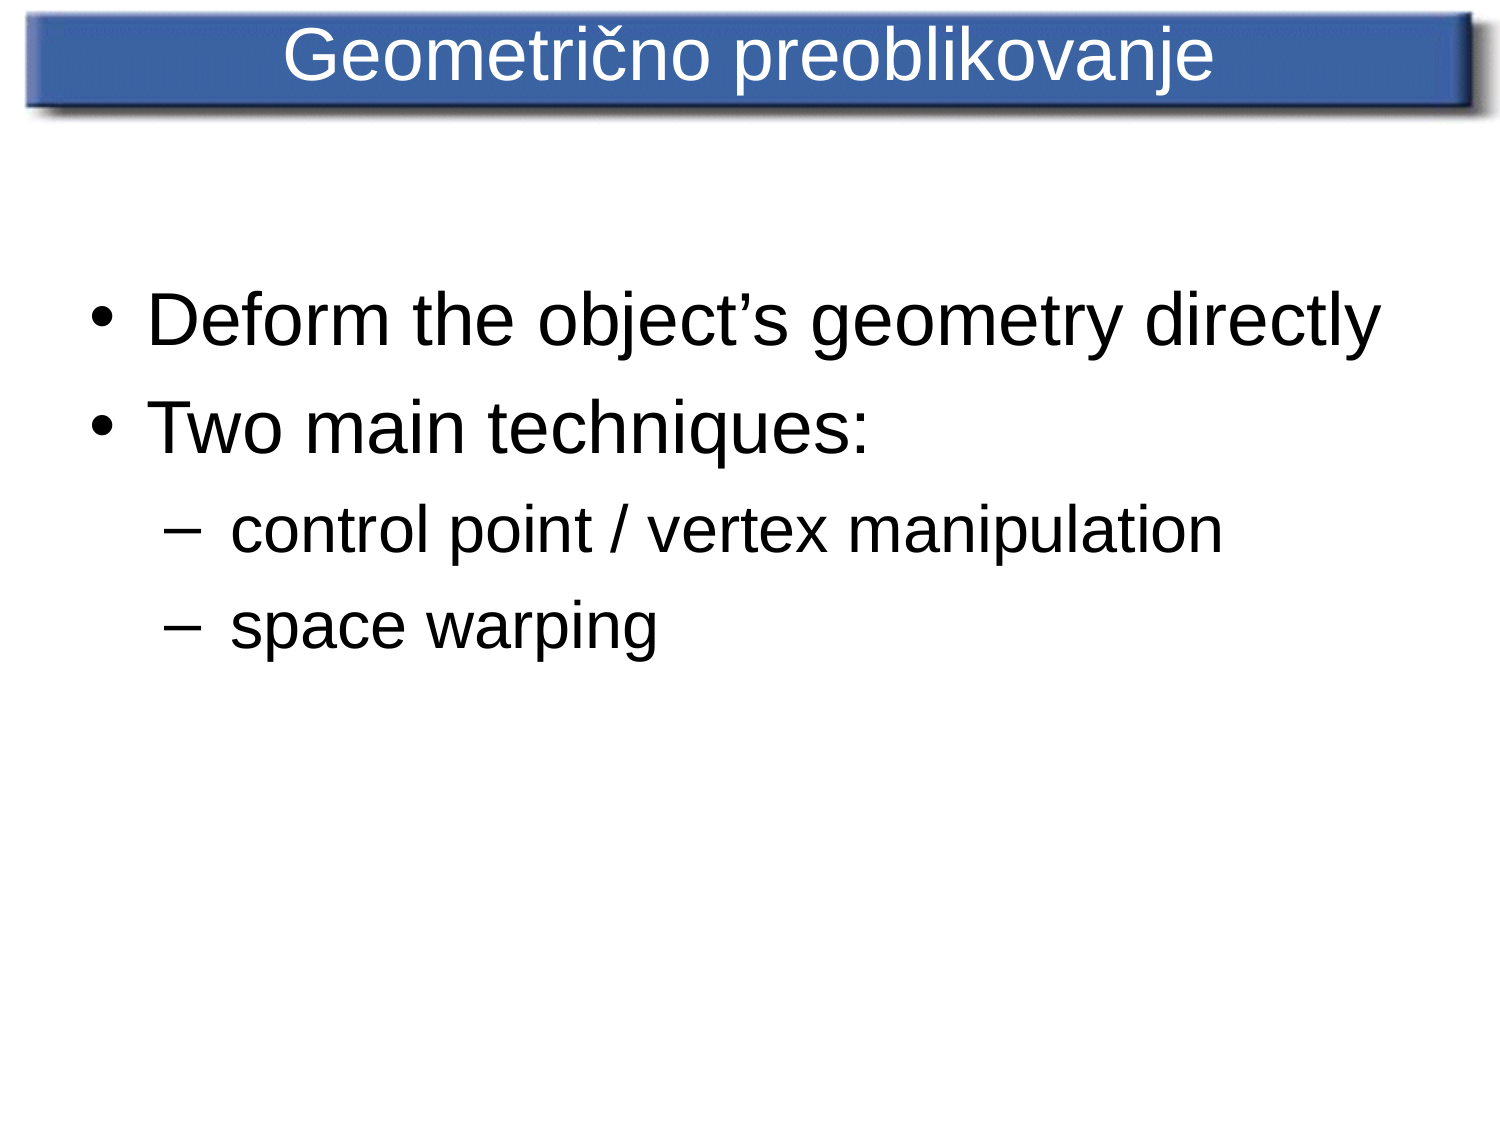

# Geometrično preoblikovanje
Deform the object’s geometry directly
Two main techniques:
 control point / vertex manipulation
 space warping